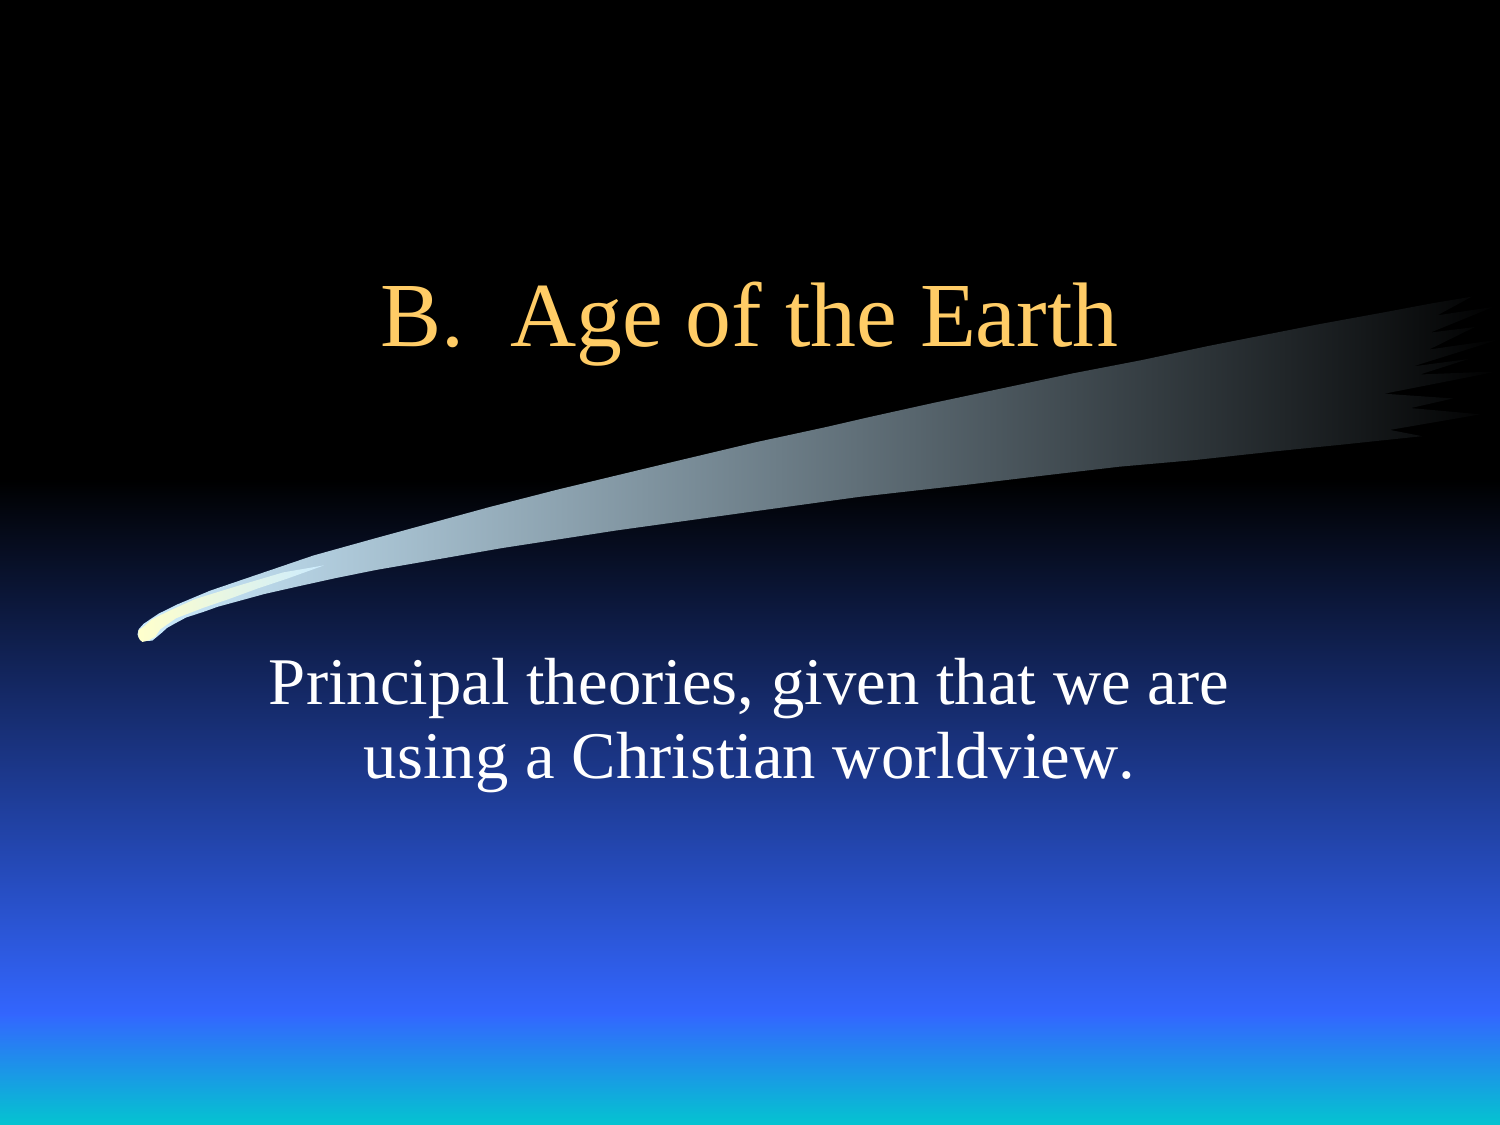

# B. Age of the Earth
Principal theories, given that we are using a Christian worldview.